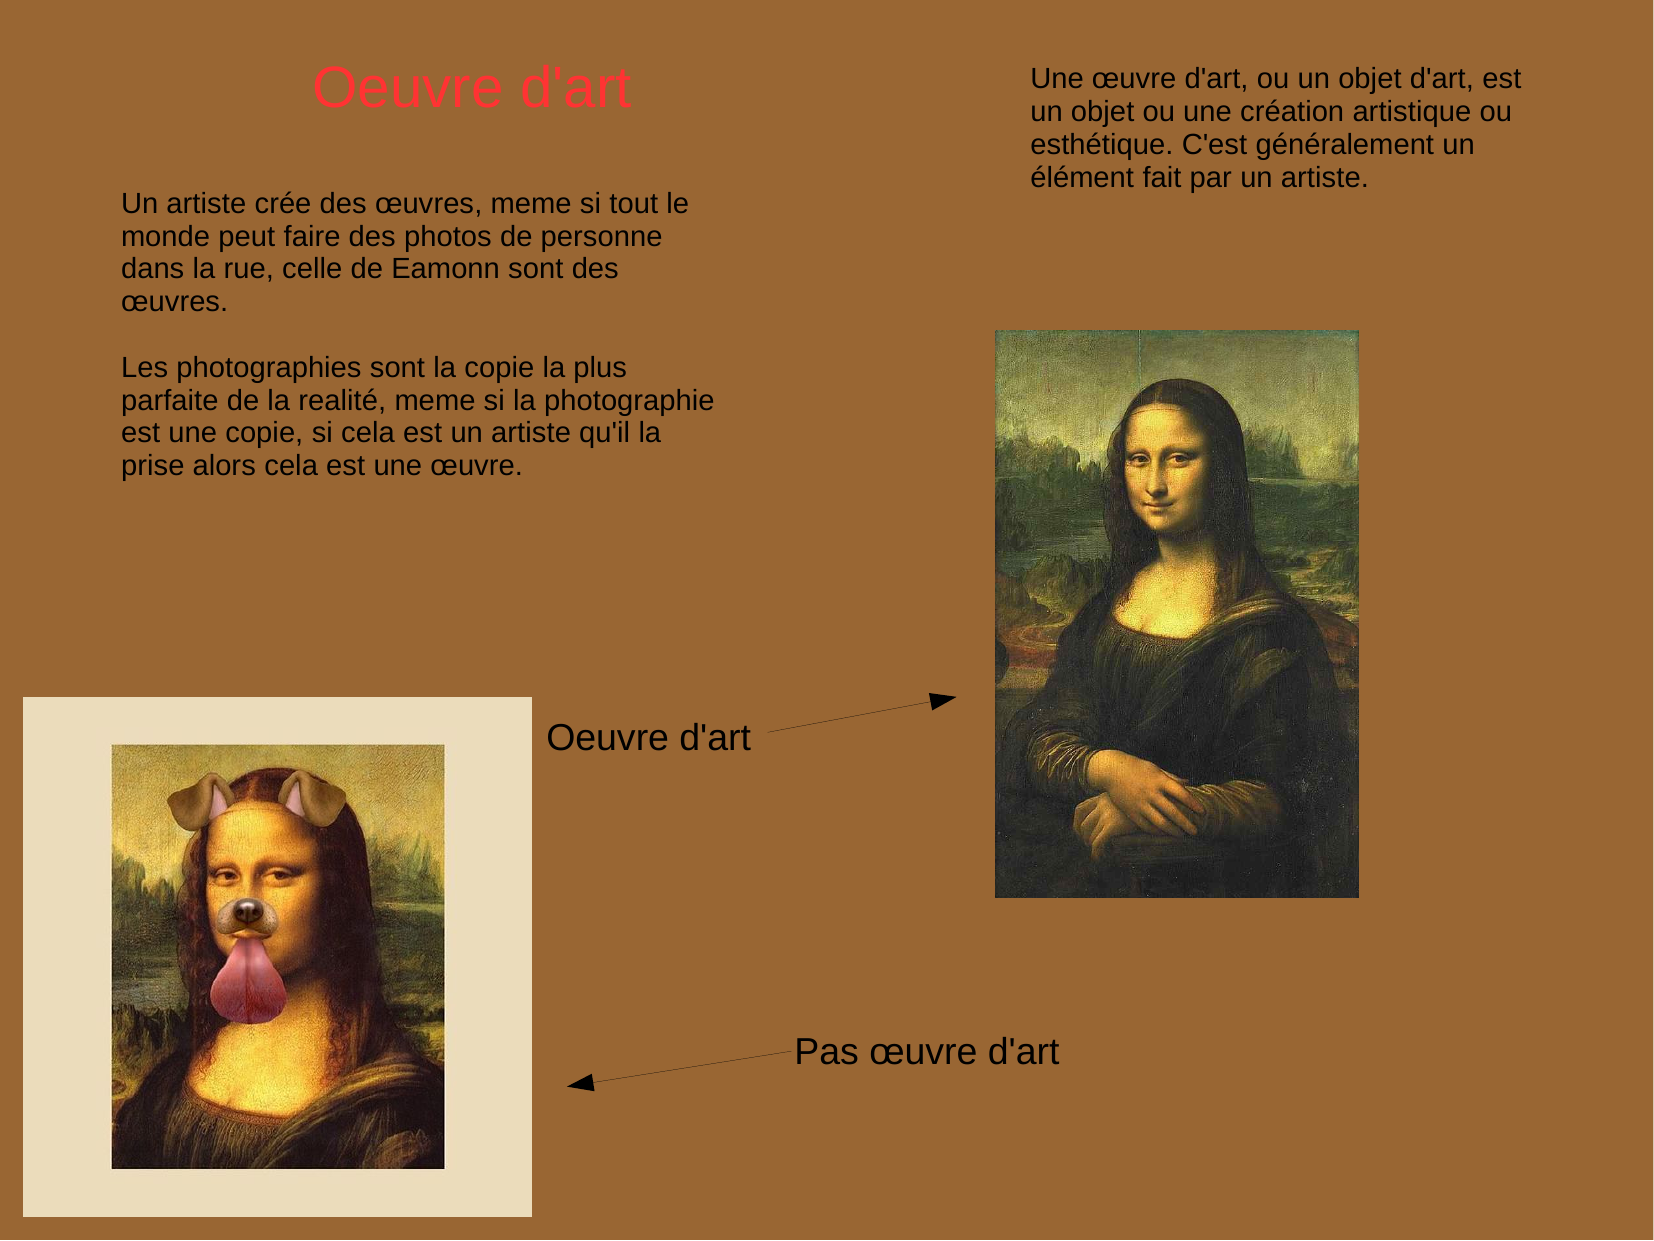

Oeuvre d'art
Une œuvre d'art, ou un objet d'art, est un objet ou une création artistique ou esthétique. C'est généralement un élément fait par un artiste.
Un artiste crée des œuvres, meme si tout le monde peut faire des photos de personne dans la rue, celle de Eamonn sont des œuvres.
Les photographies sont la copie la plus parfaite de la realité, meme si la photographie est une copie, si cela est un artiste qu'il la prise alors cela est une œuvre.
Oeuvre d'art
Pas œuvre d'art